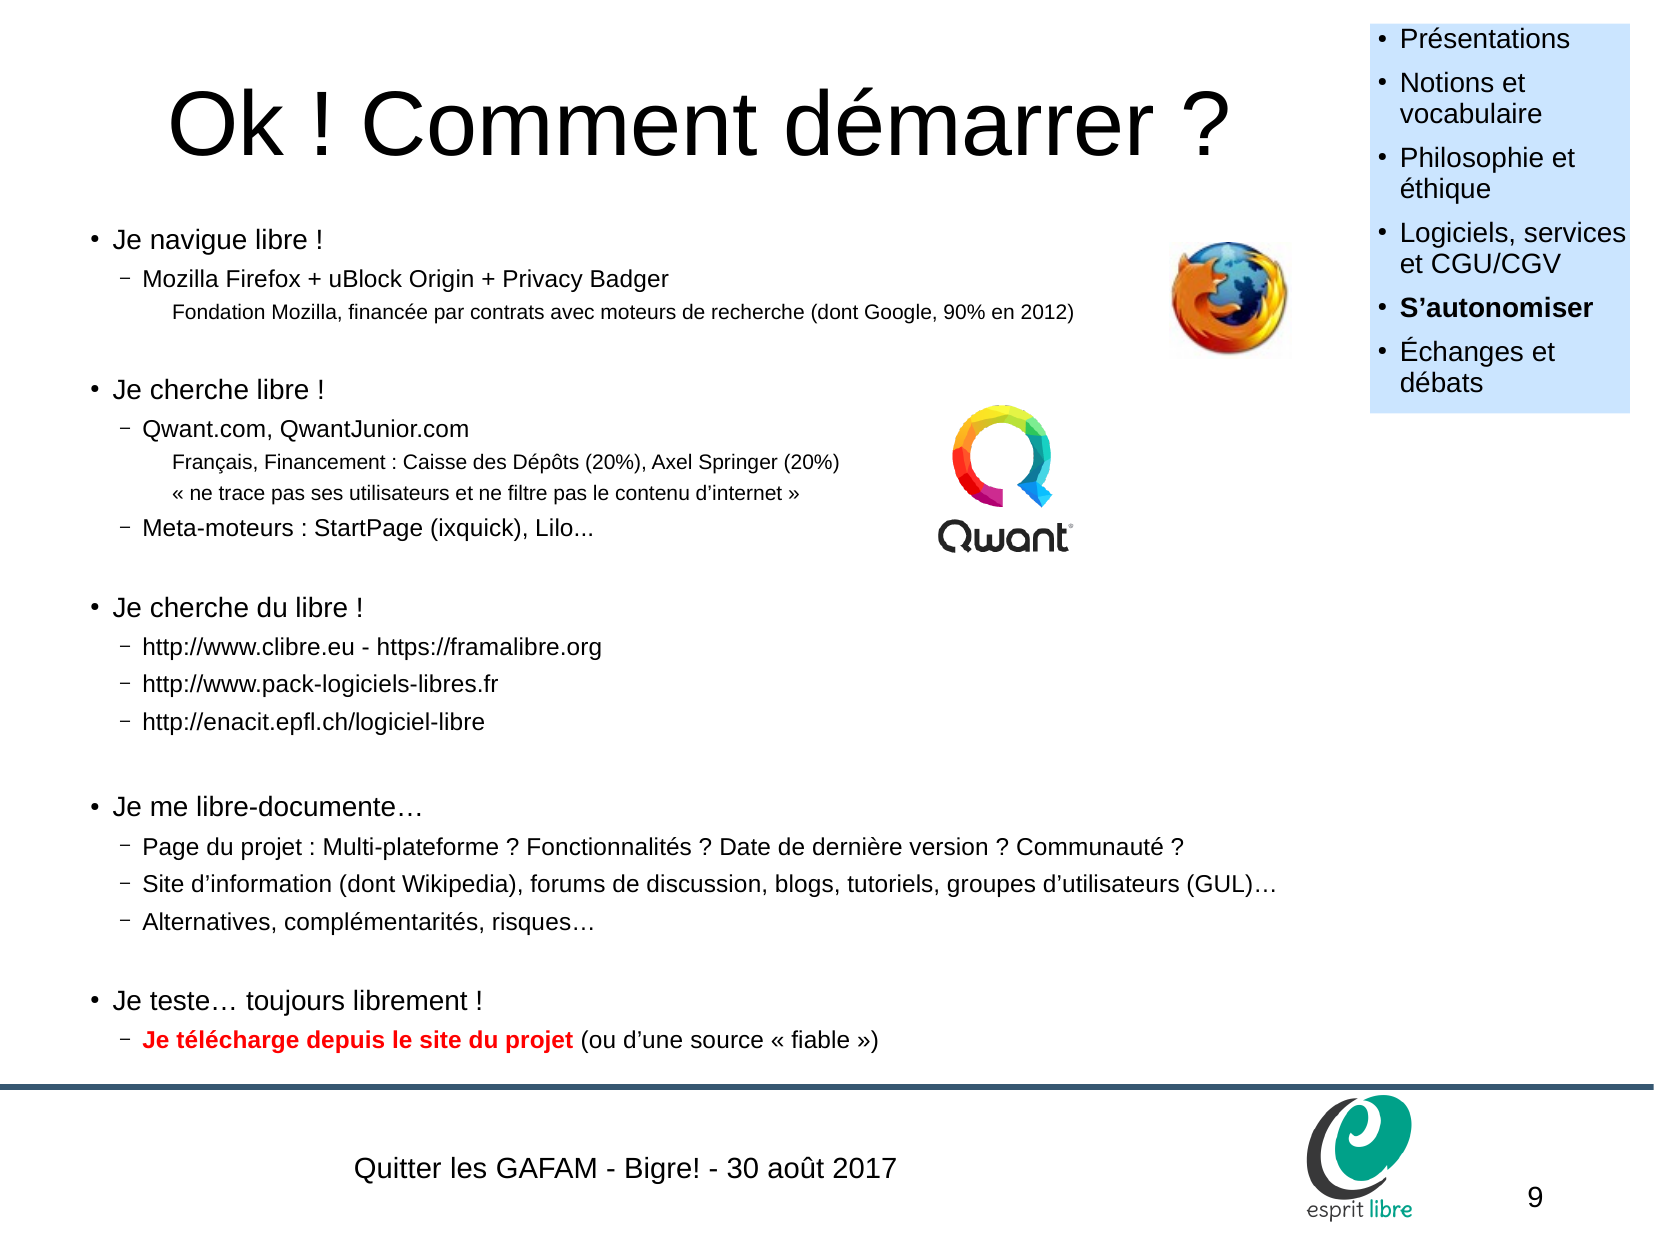

# Ok ! Comment démarrer ?
Présentations
Notions et vocabulaire
Philosophie et éthique
Logiciels, services et CGU/CGV
S’autonomiser
Échanges et débats
Je navigue libre !
Mozilla Firefox + uBlock Origin + Privacy Badger
Fondation Mozilla, financée par contrats avec moteurs de recherche (dont Google, 90% en 2012)
Je cherche libre !
Qwant.com, QwantJunior.com
Français, Financement : Caisse des Dépôts (20%), Axel Springer (20%)
« ne trace pas ses utilisateurs et ne filtre pas le contenu d’internet »
Meta-moteurs : StartPage (ixquick), Lilo...
Je cherche du libre !
http://www.clibre.eu - https://framalibre.org
http://www.pack-logiciels-libres.fr
http://enacit.epfl.ch/logiciel-libre
Je me libre-documente…
Page du projet : Multi-plateforme ? Fonctionnalités ? Date de dernière version ? Communauté ?
Site d’information (dont Wikipedia), forums de discussion, blogs, tutoriels, groupes d’utilisateurs (GUL)…
Alternatives, complémentarités, risques…
Je teste… toujours librement !
Je télécharge depuis le site du projet (ou d’une source « fiable »)
Quitter les GAFAM - Bigre! - 30 août 2017